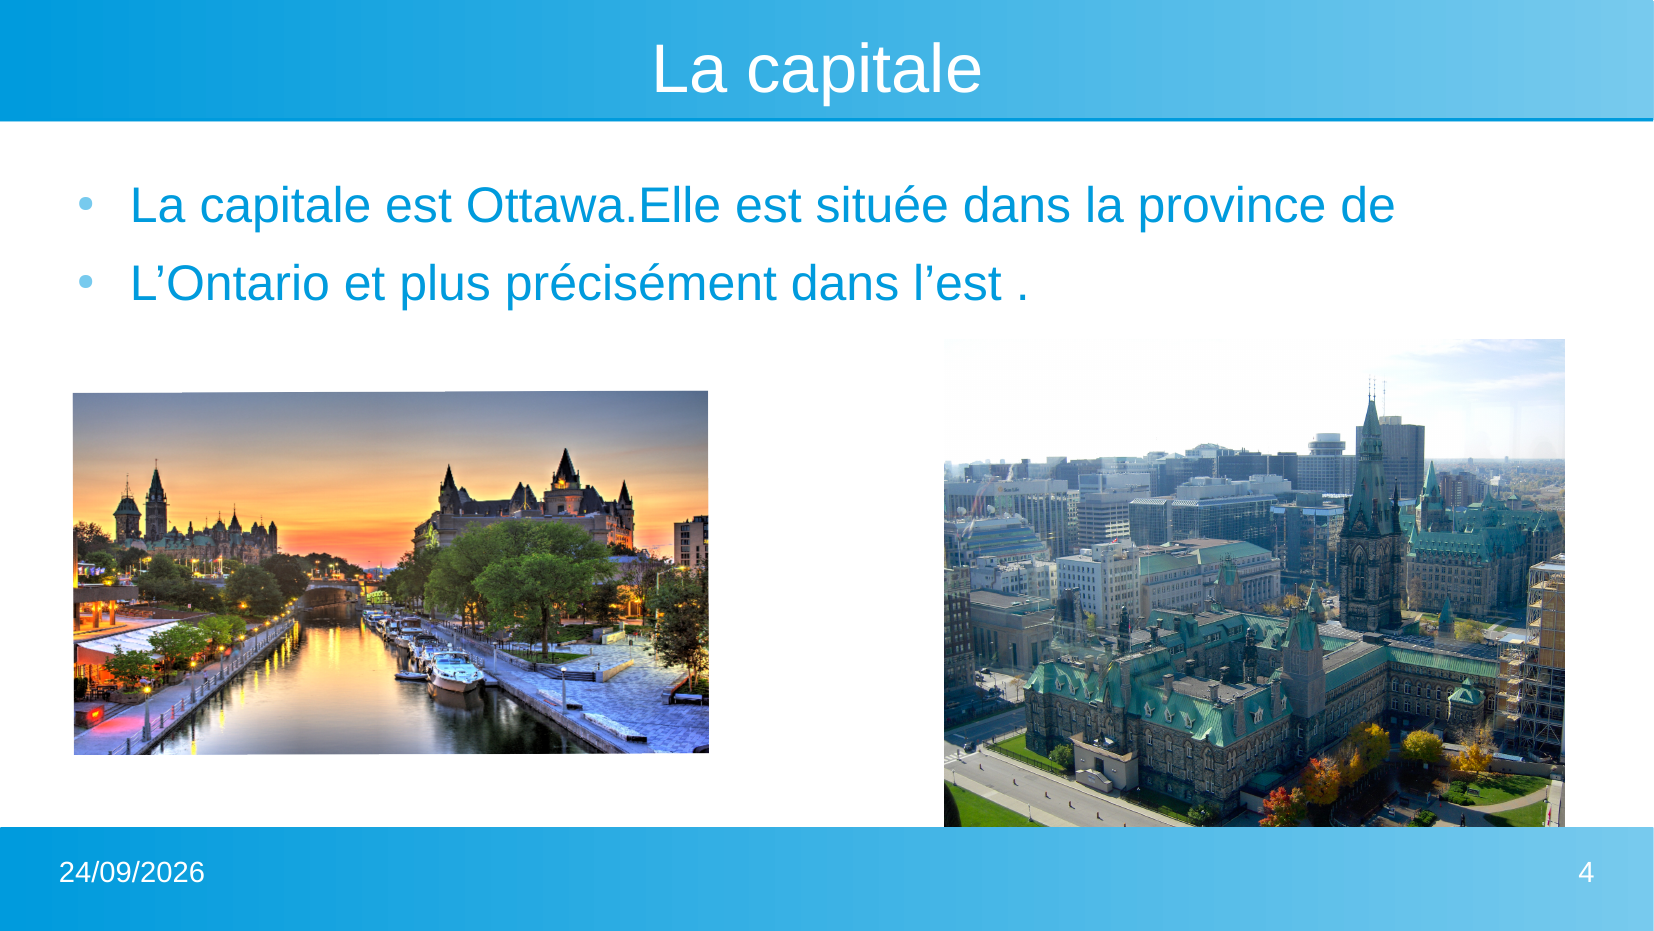

# La capitale
La capitale est Ottawa.Elle est située dans la province de
L’Ontario et plus précisément dans l’est .
4